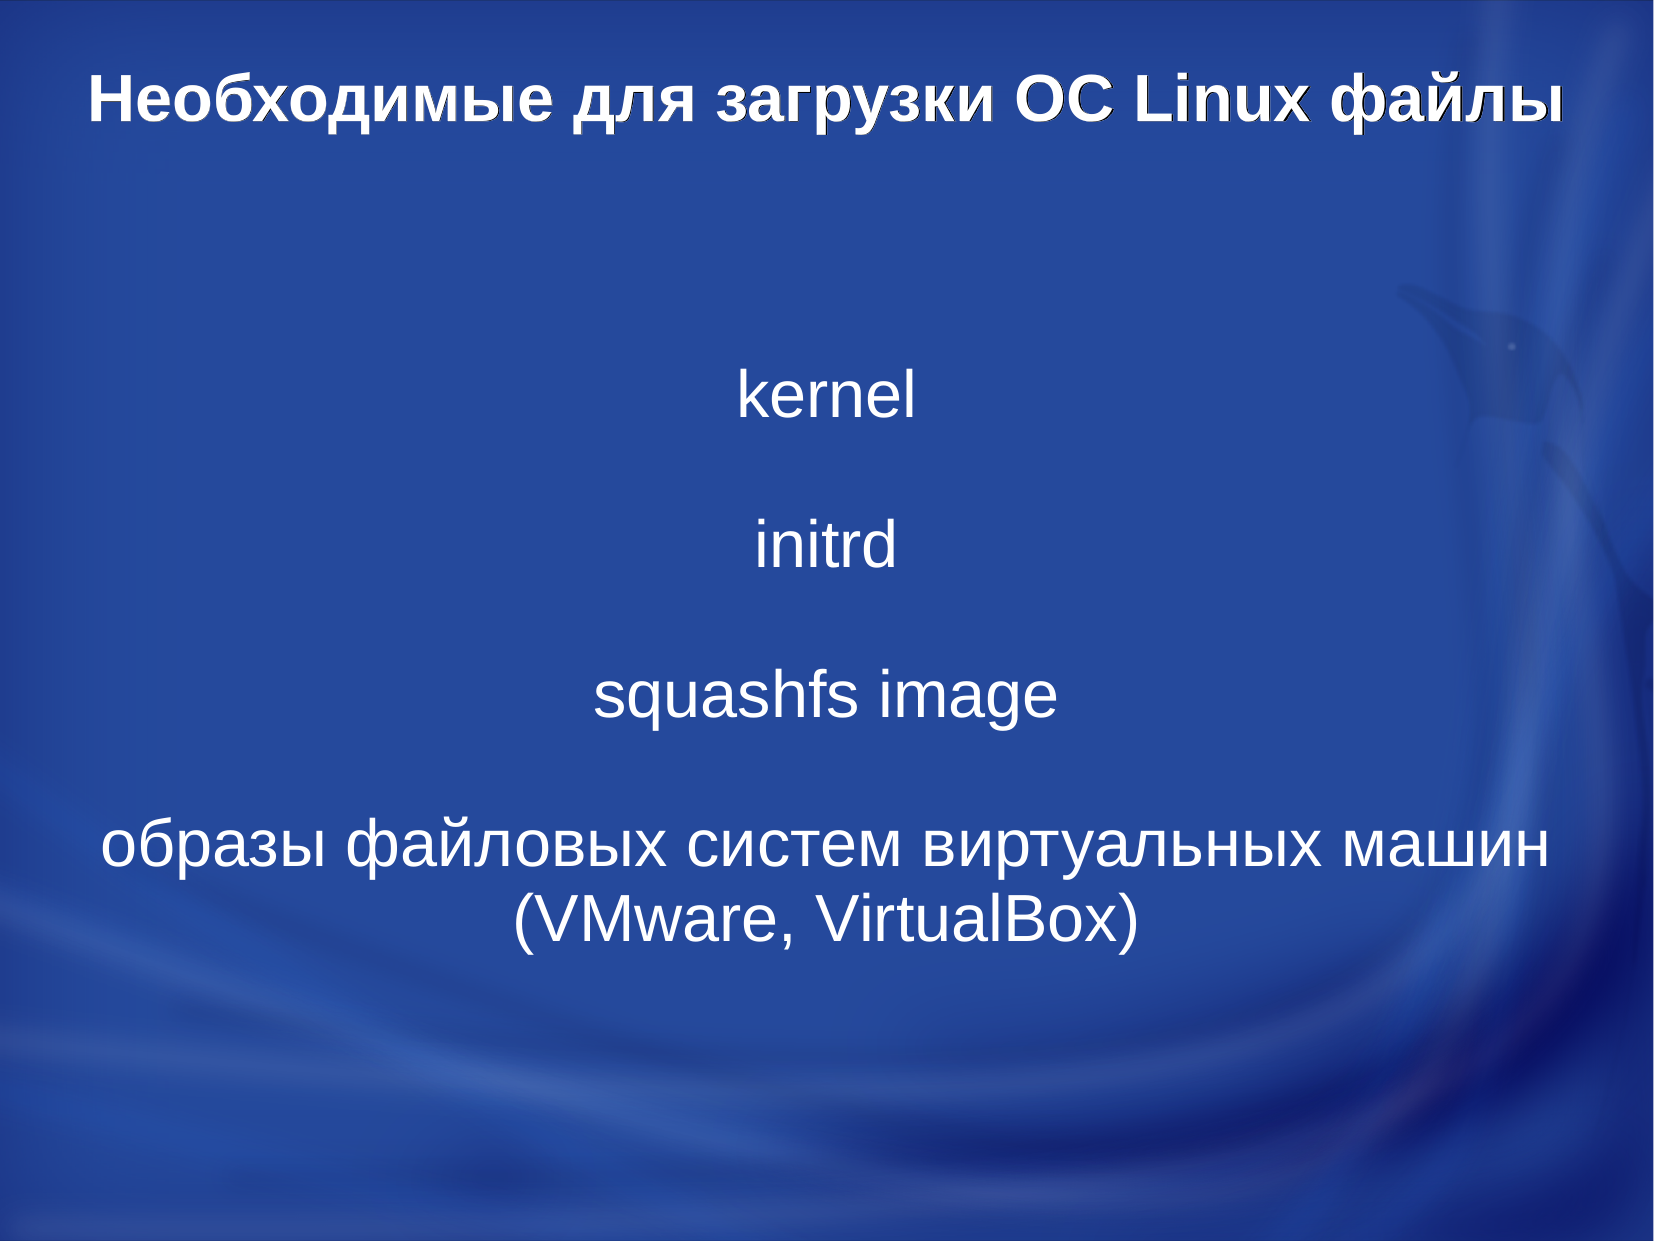

# Необходимые для загрузки ОС Linux файлы
kernel
initrd
squashfs image
образы файловых систем виртуальных машин (VMware, VirtualBox)